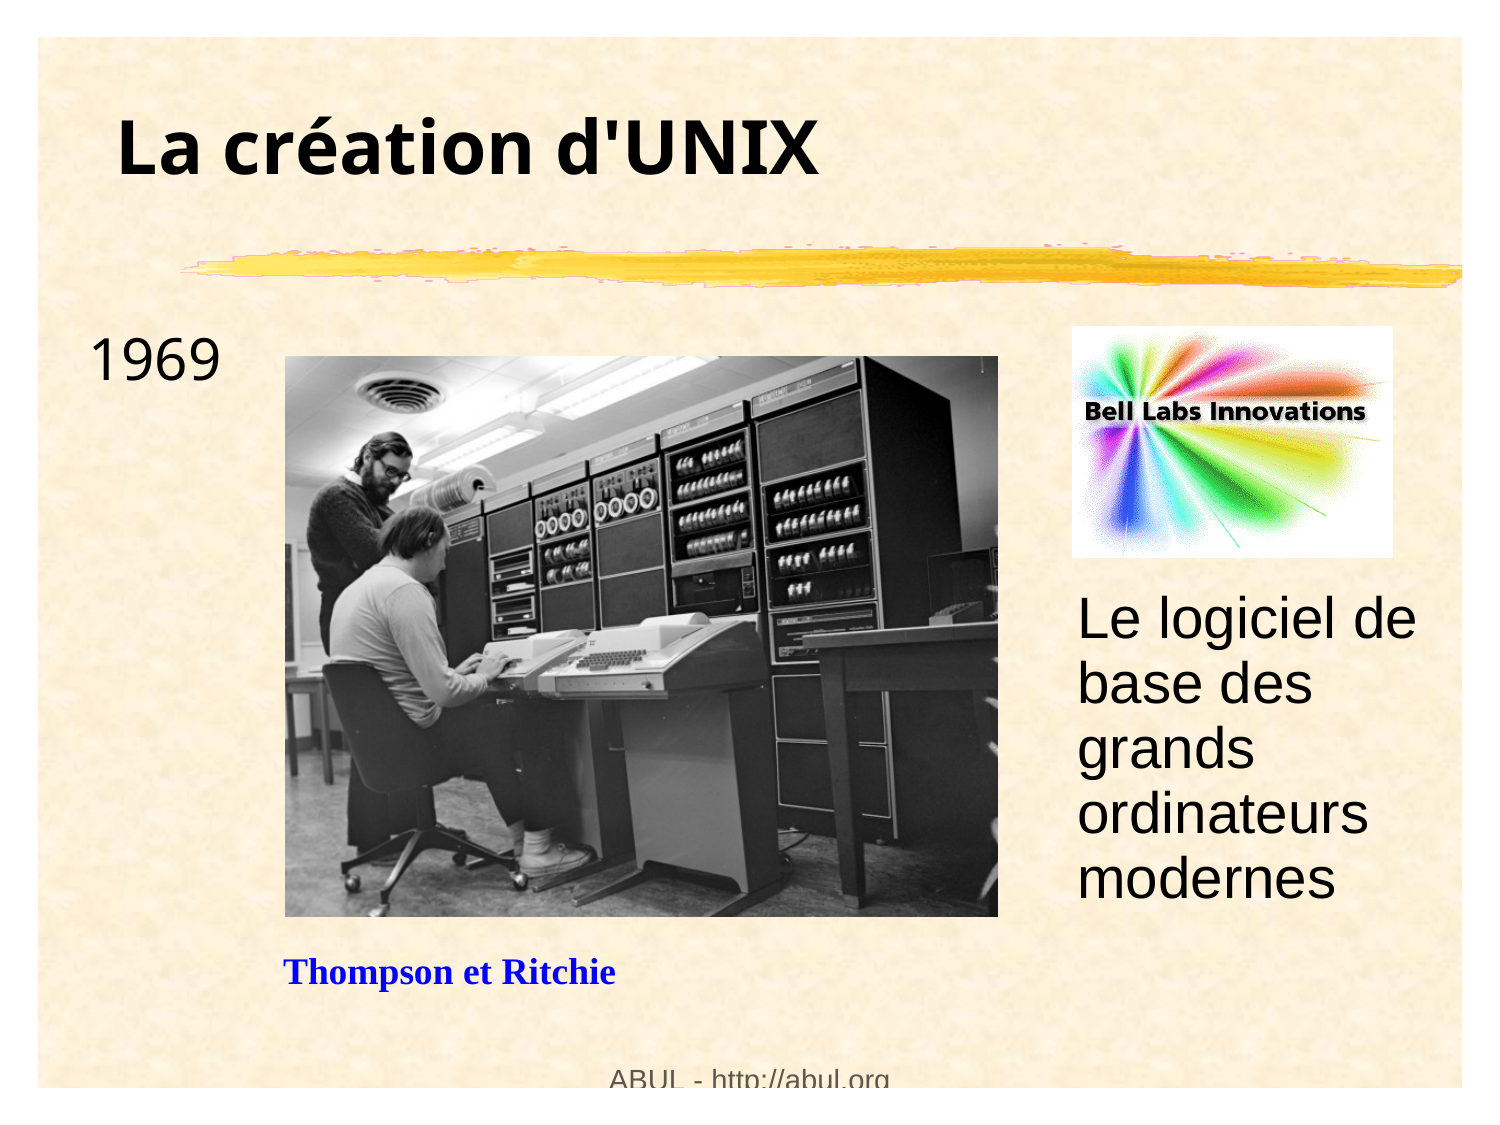

# La création d'UNIX
1969
Le logiciel de base des grands ordinateurs modernes
Thompson et Ritchie